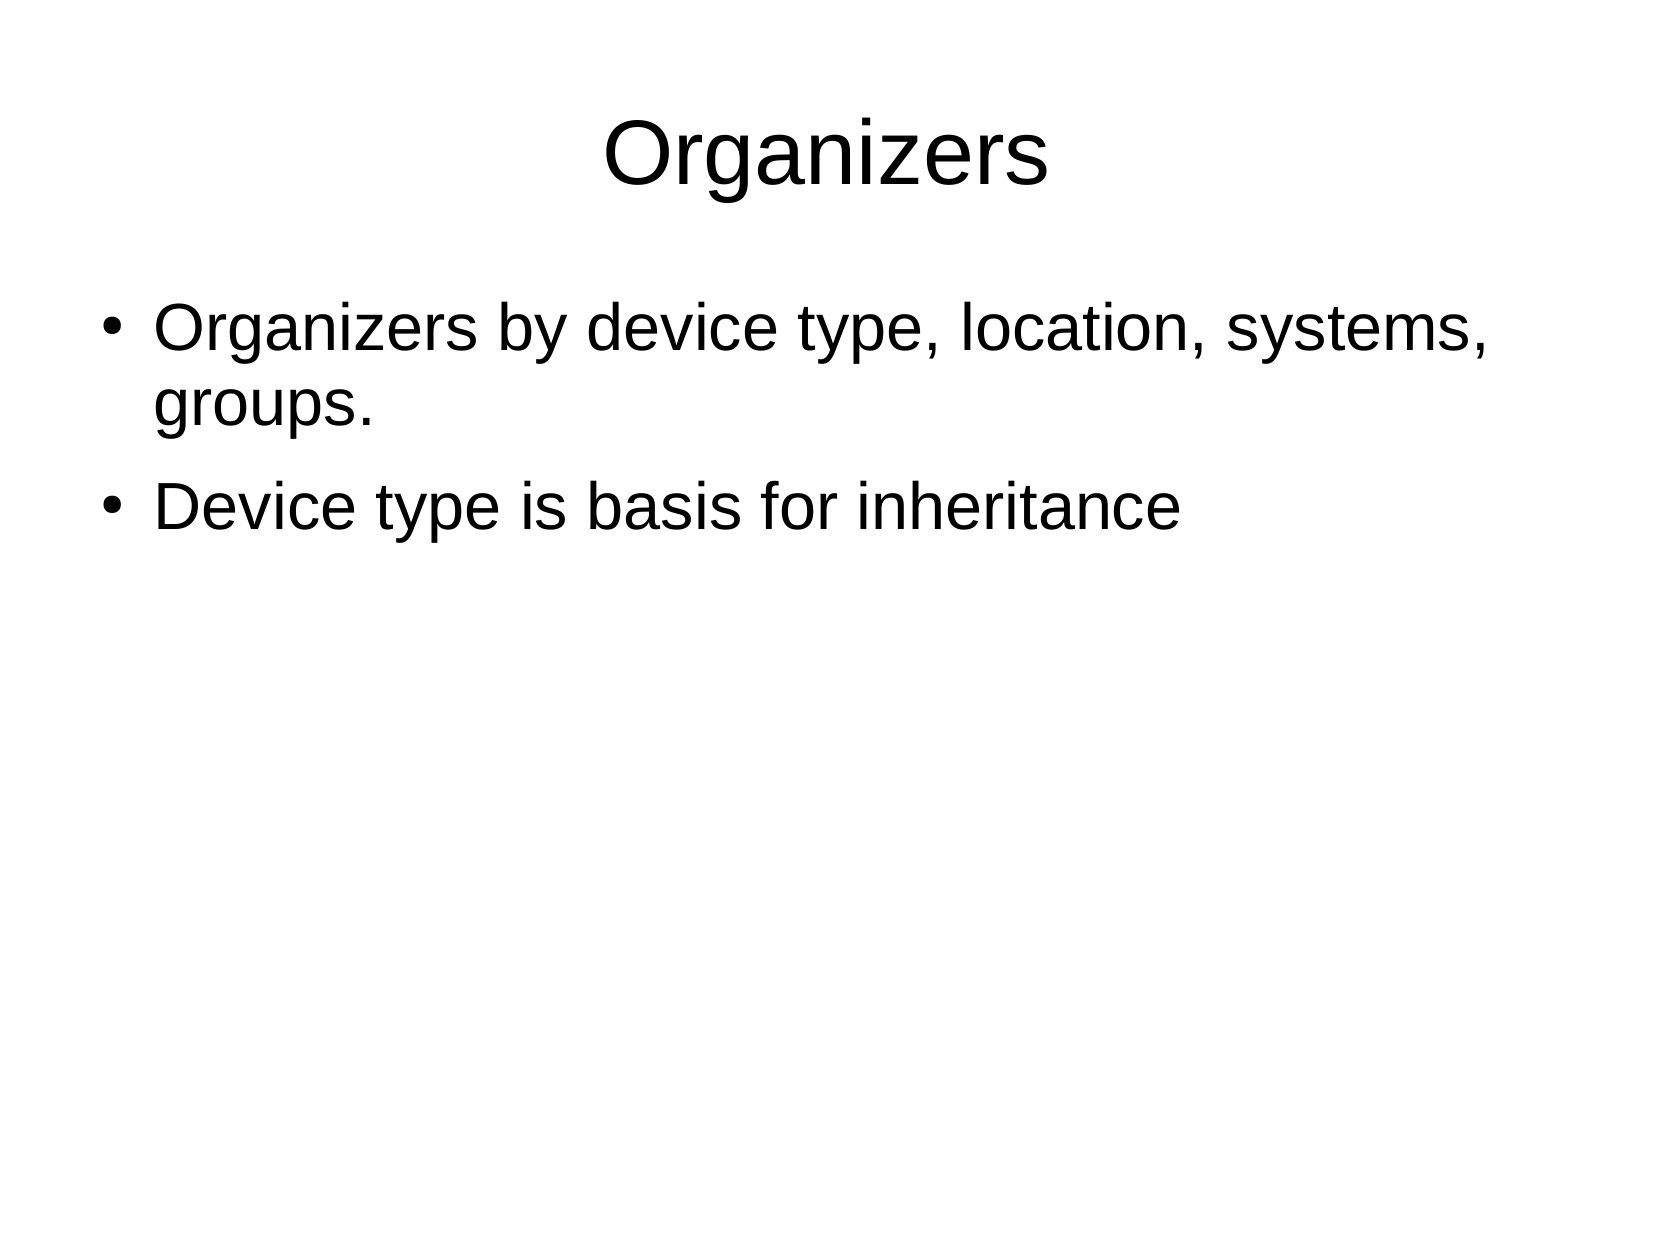

# Organizers
Organizers by device type, location, systems, groups.
Device type is basis for inheritance